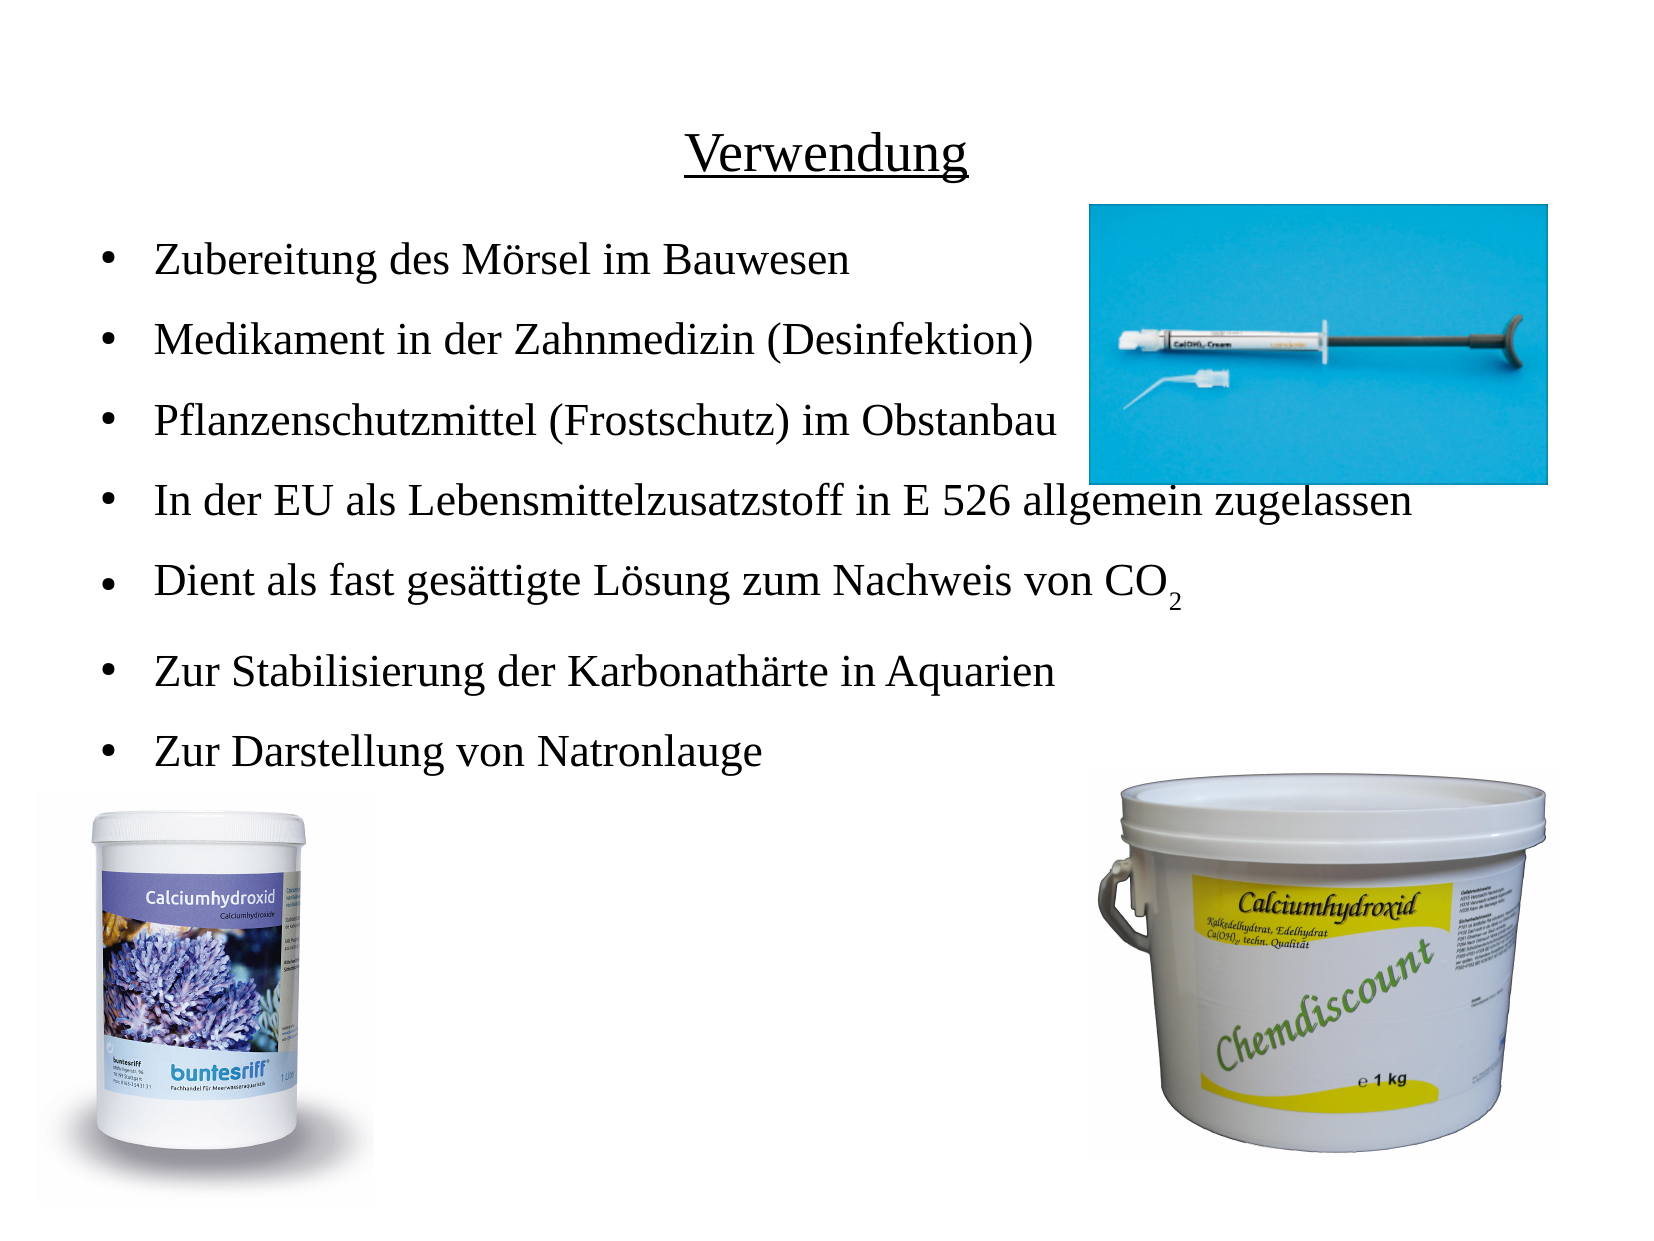

# Verwendung
Zubereitung des Mörsel im Bauwesen
Medikament in der Zahnmedizin (Desinfektion)
Pflanzenschutzmittel (Frostschutz) im Obstanbau
In der EU als Lebensmittelzusatzstoff in E 526 allgemein zugelassen
Dient als fast gesättigte Lösung zum Nachweis von CO2
Zur Stabilisierung der Karbonathärte in Aquarien
Zur Darstellung von Natronlauge